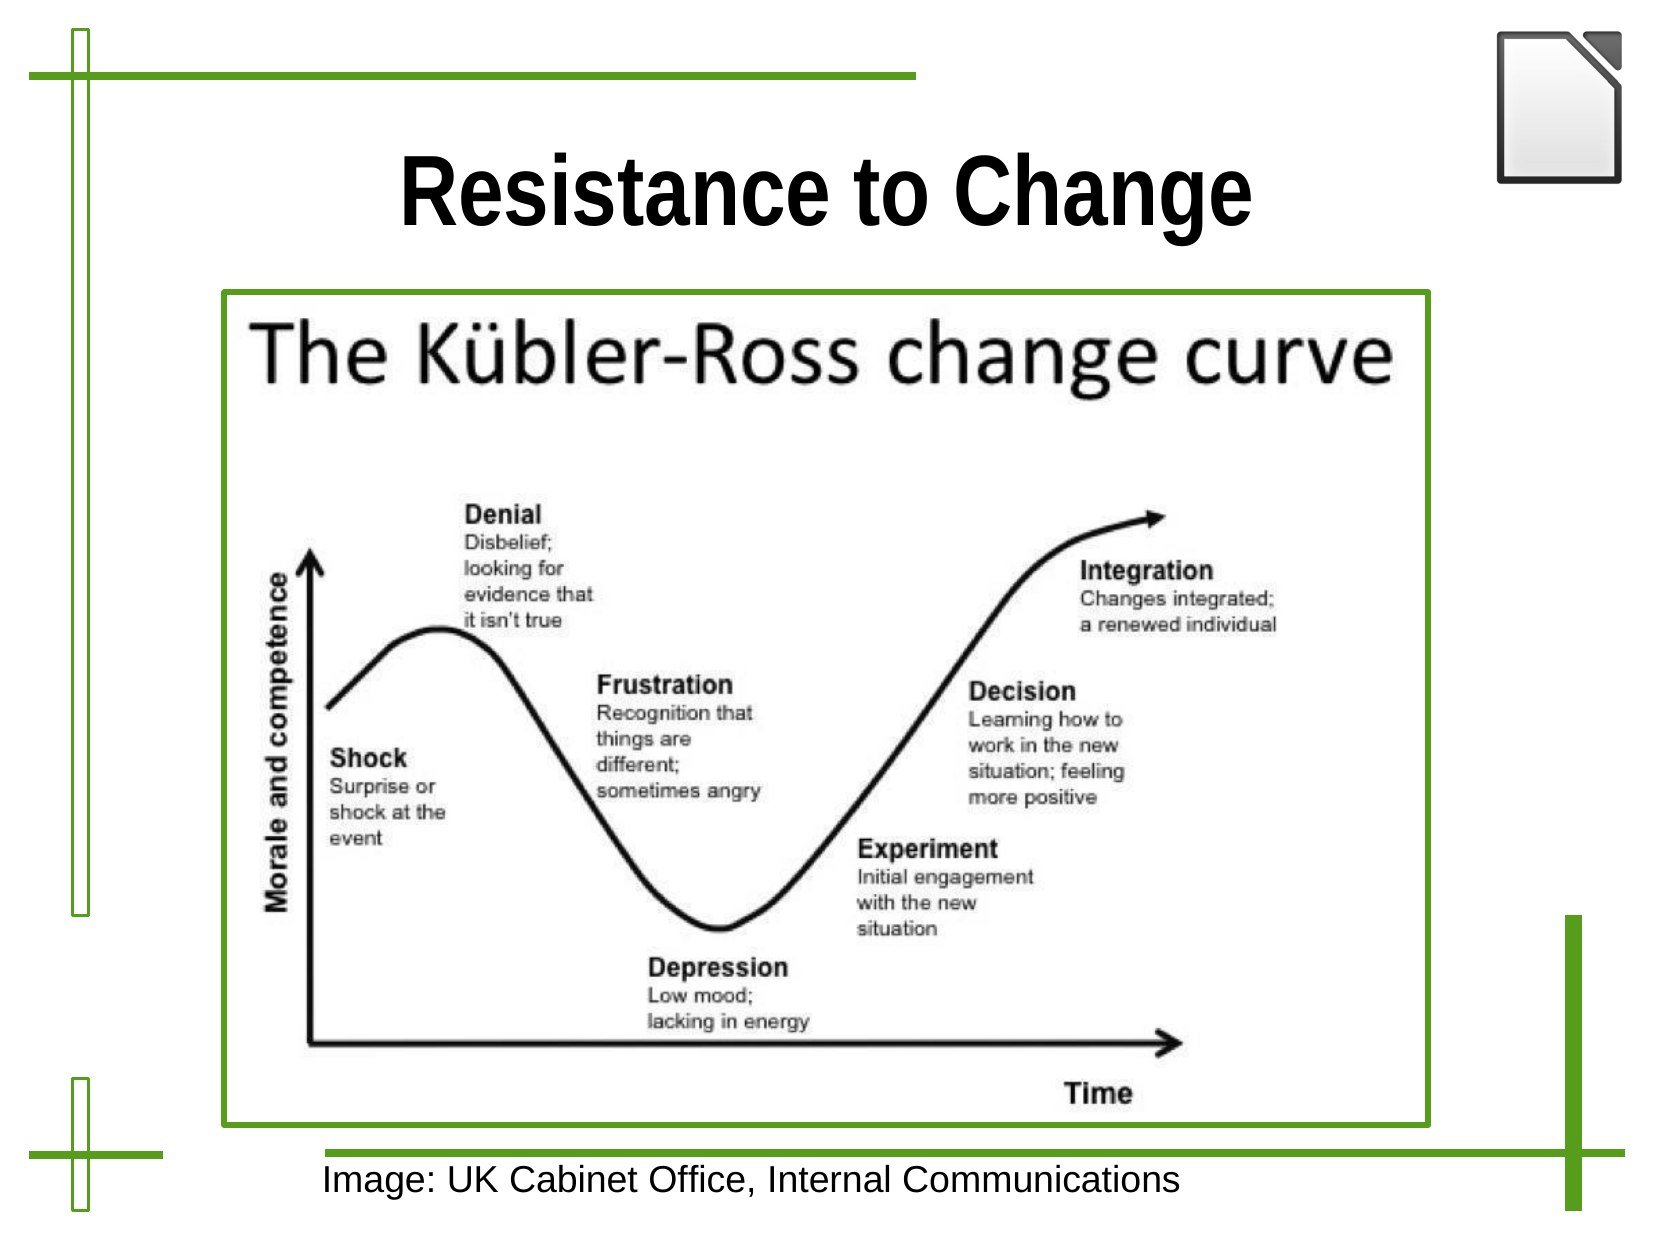

# Resistance to Change
Image: UK Cabinet Office, Internal Communications